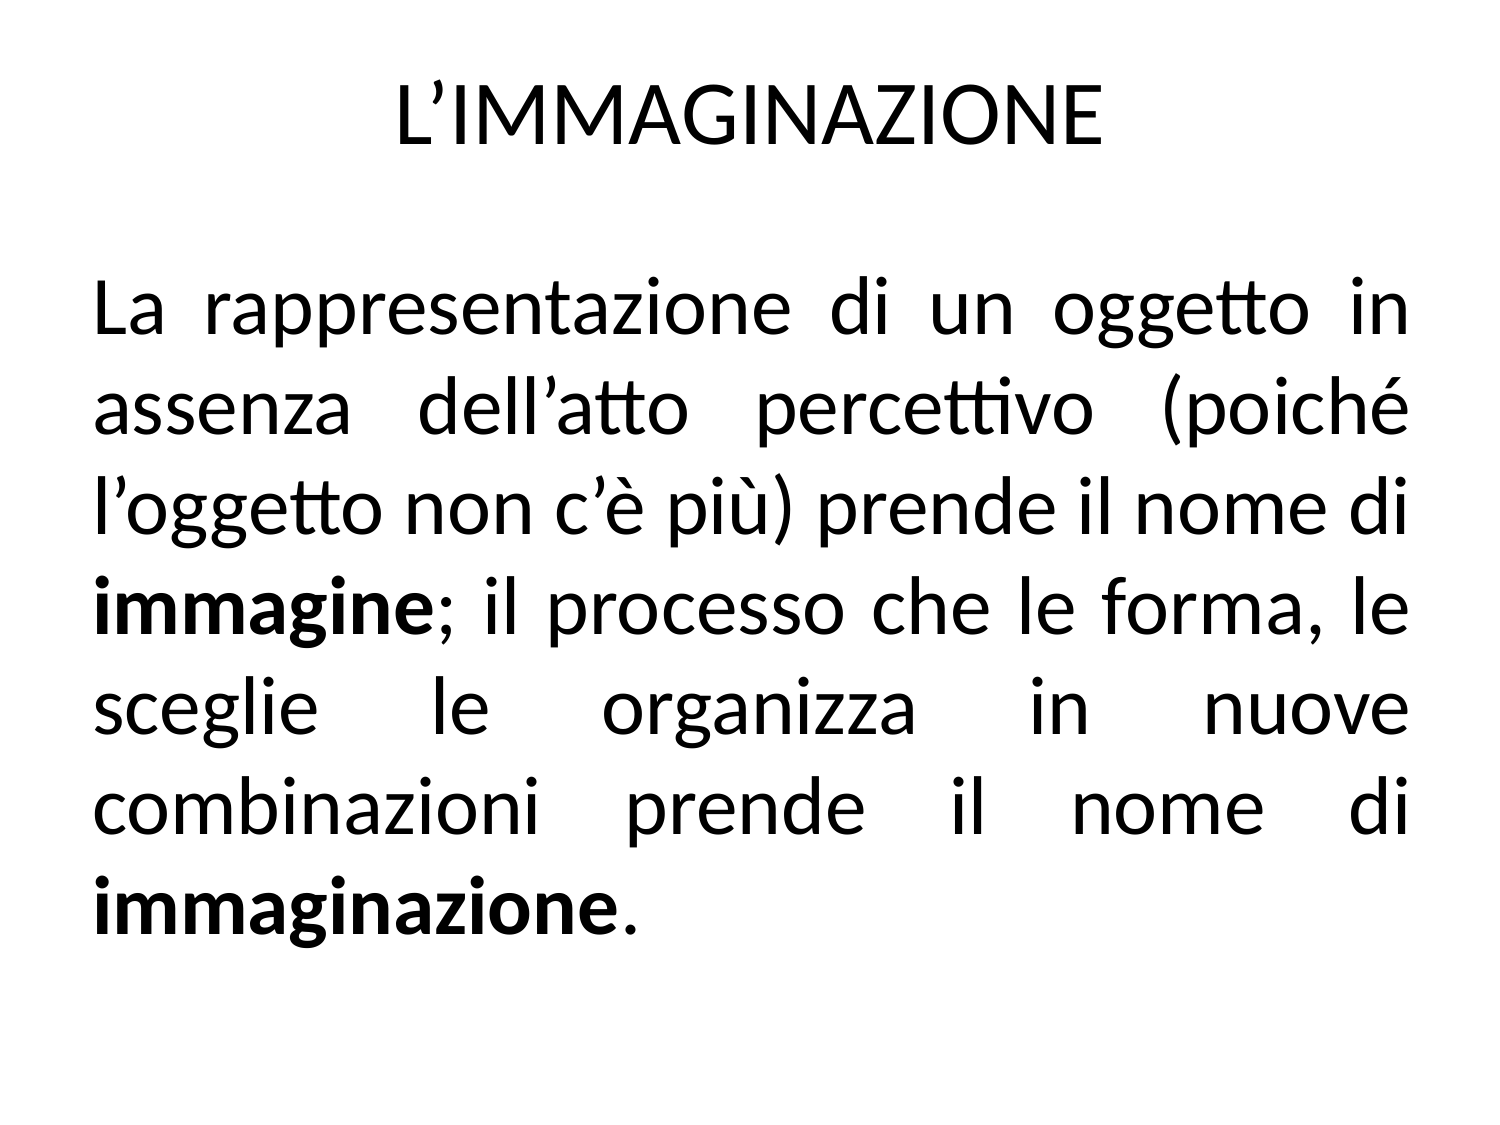

# L’IMMAGINAZIONE
La rappresentazione di un oggetto in assenza dell’atto percettivo (poiché l’oggetto non c’è più) prende il nome di immagine; il processo che le forma, le sceglie le organizza in nuove combinazioni prende il nome di immaginazione.